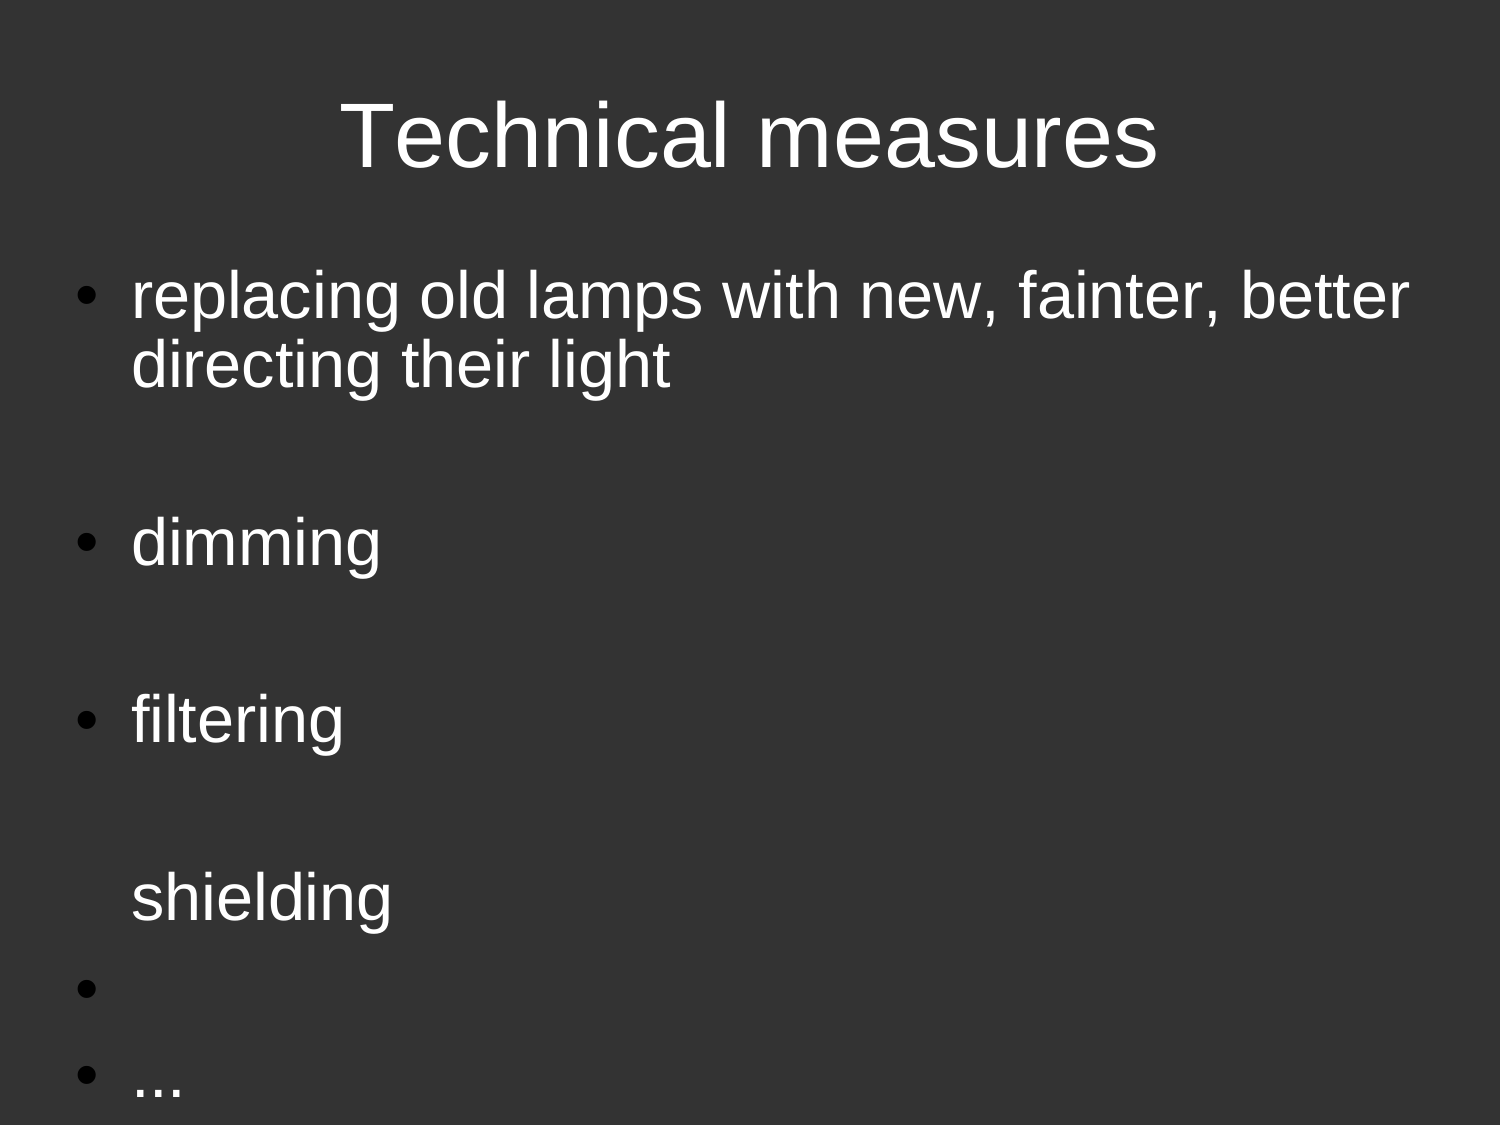

# Technical measures
replacing old lamps with new, fainter, better directing their light
dimming
filtering
shielding
...